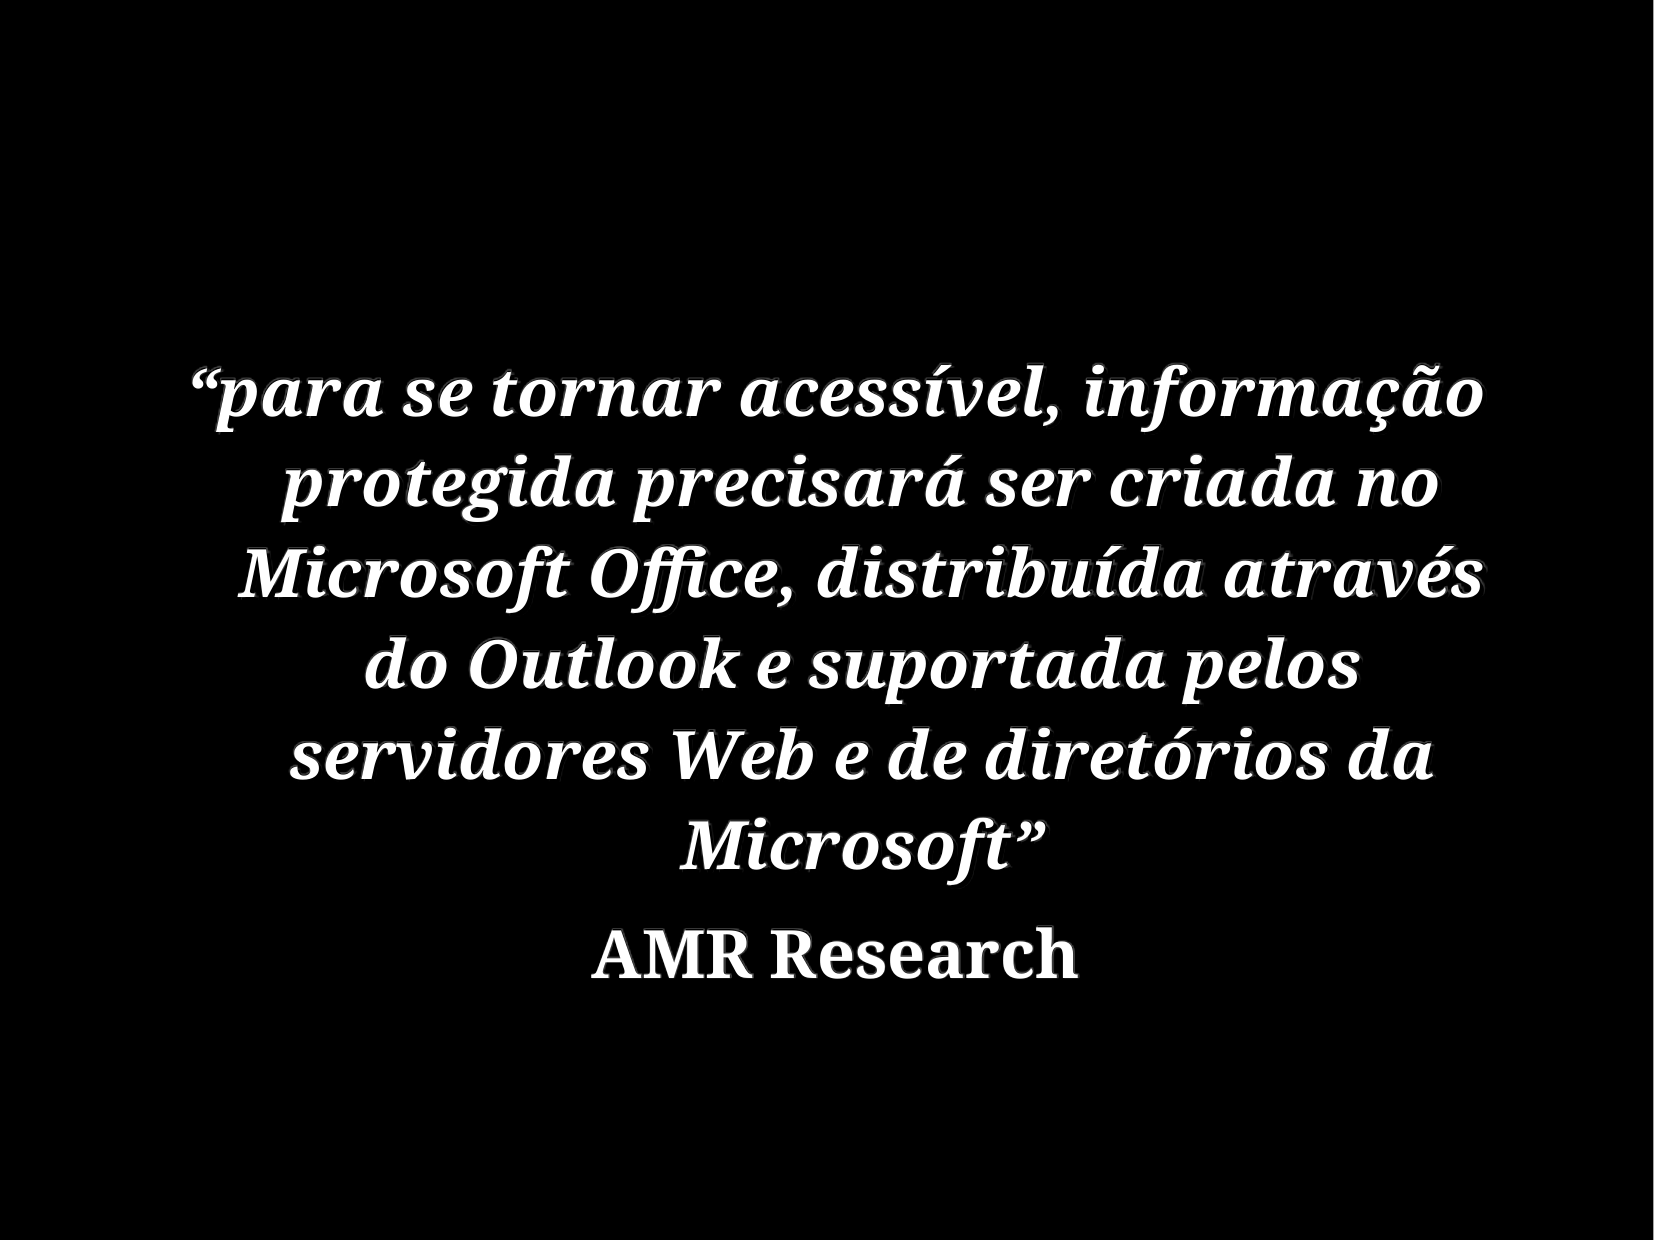

# “para se tornar acessível, informação protegida precisará ser criada no Microsoft Office, distribuída através do Outlook e suportada pelos servidores Web e de diretórios da Microsoft”
AMR Research